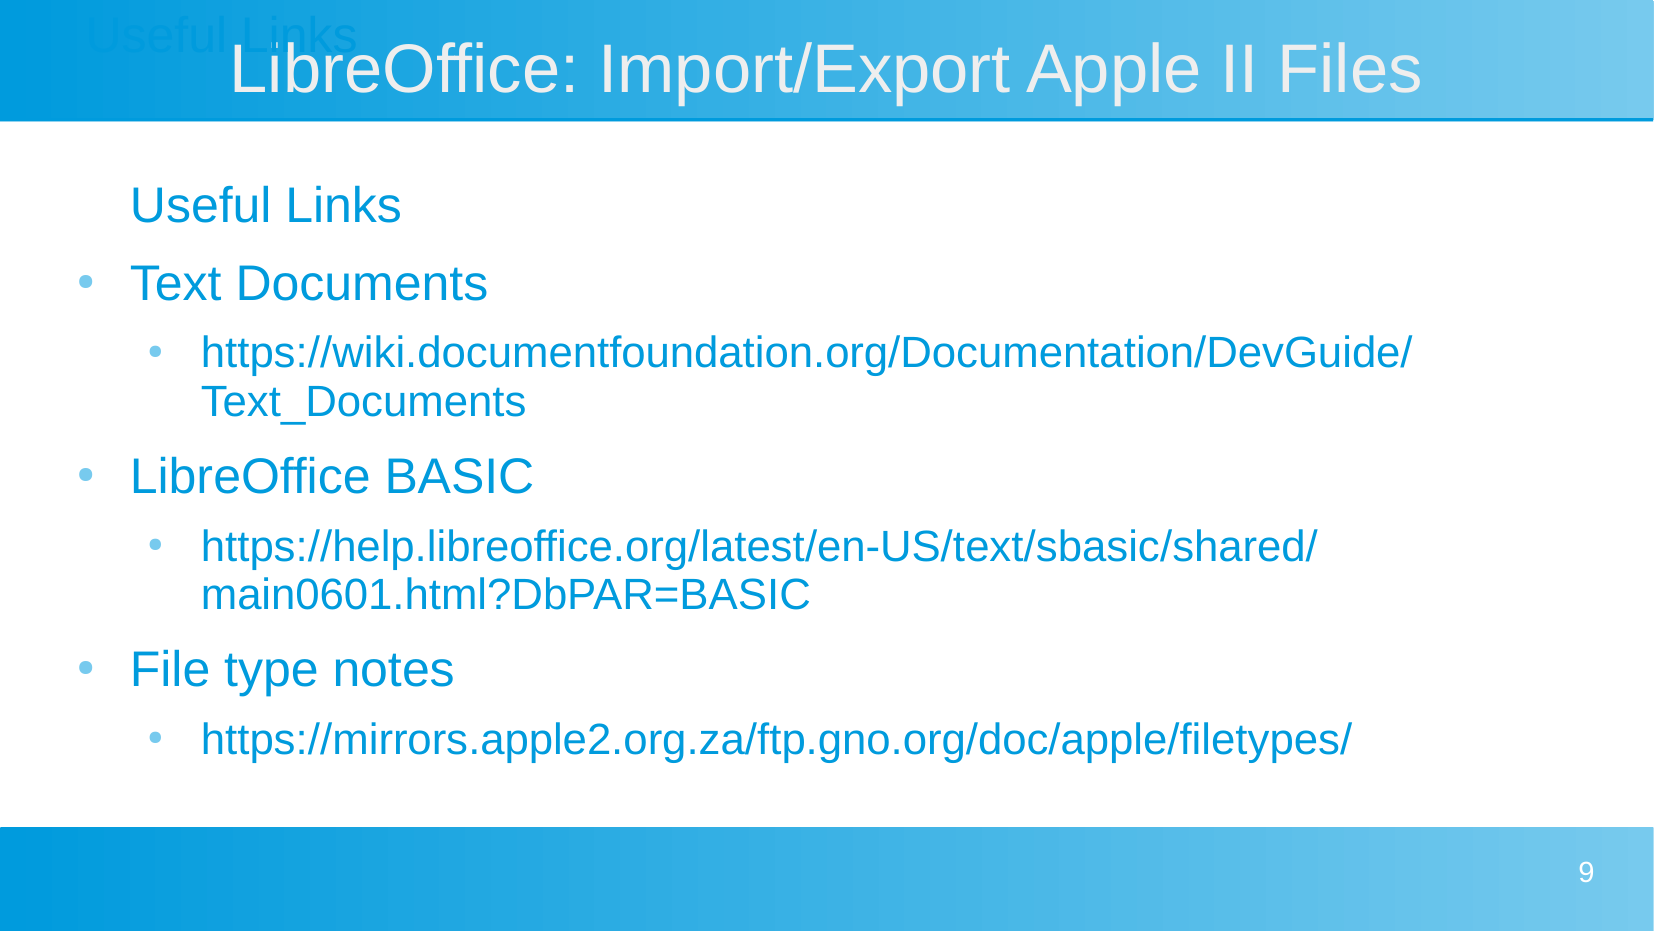

Useful Links
# LibreOffice: Import/Export Apple II Files
Useful Links
Text Documents
https://wiki.documentfoundation.org/Documentation/DevGuide/Text_Documents
LibreOffice BASIC
https://help.libreoffice.org/latest/en-US/text/sbasic/shared/main0601.html?DbPAR=BASIC
File type notes
https://mirrors.apple2.org.za/ftp.gno.org/doc/apple/filetypes/
9